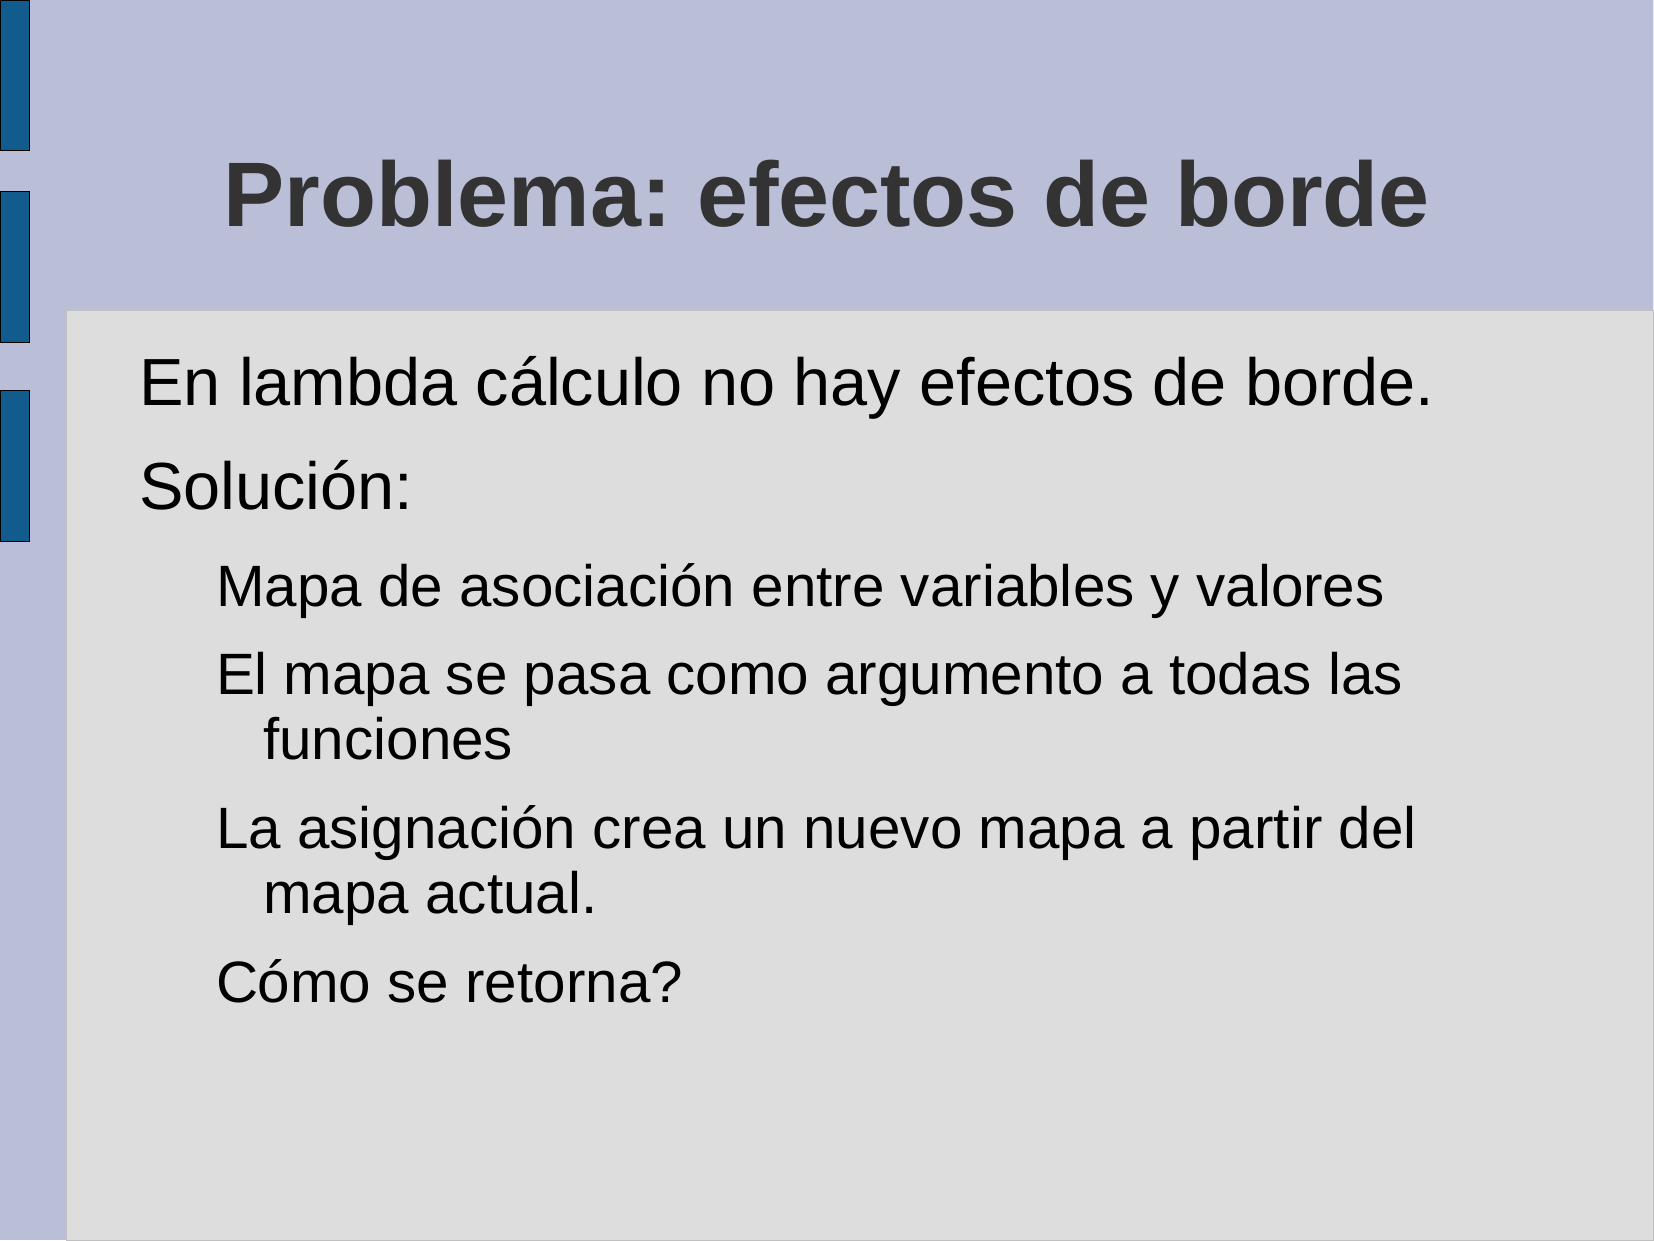

# Problema: efectos de borde
En lambda cálculo no hay efectos de borde.
Solución:
Mapa de asociación entre variables y valores
El mapa se pasa como argumento a todas las funciones
La asignación crea un nuevo mapa a partir del mapa actual.
Cómo se retorna?